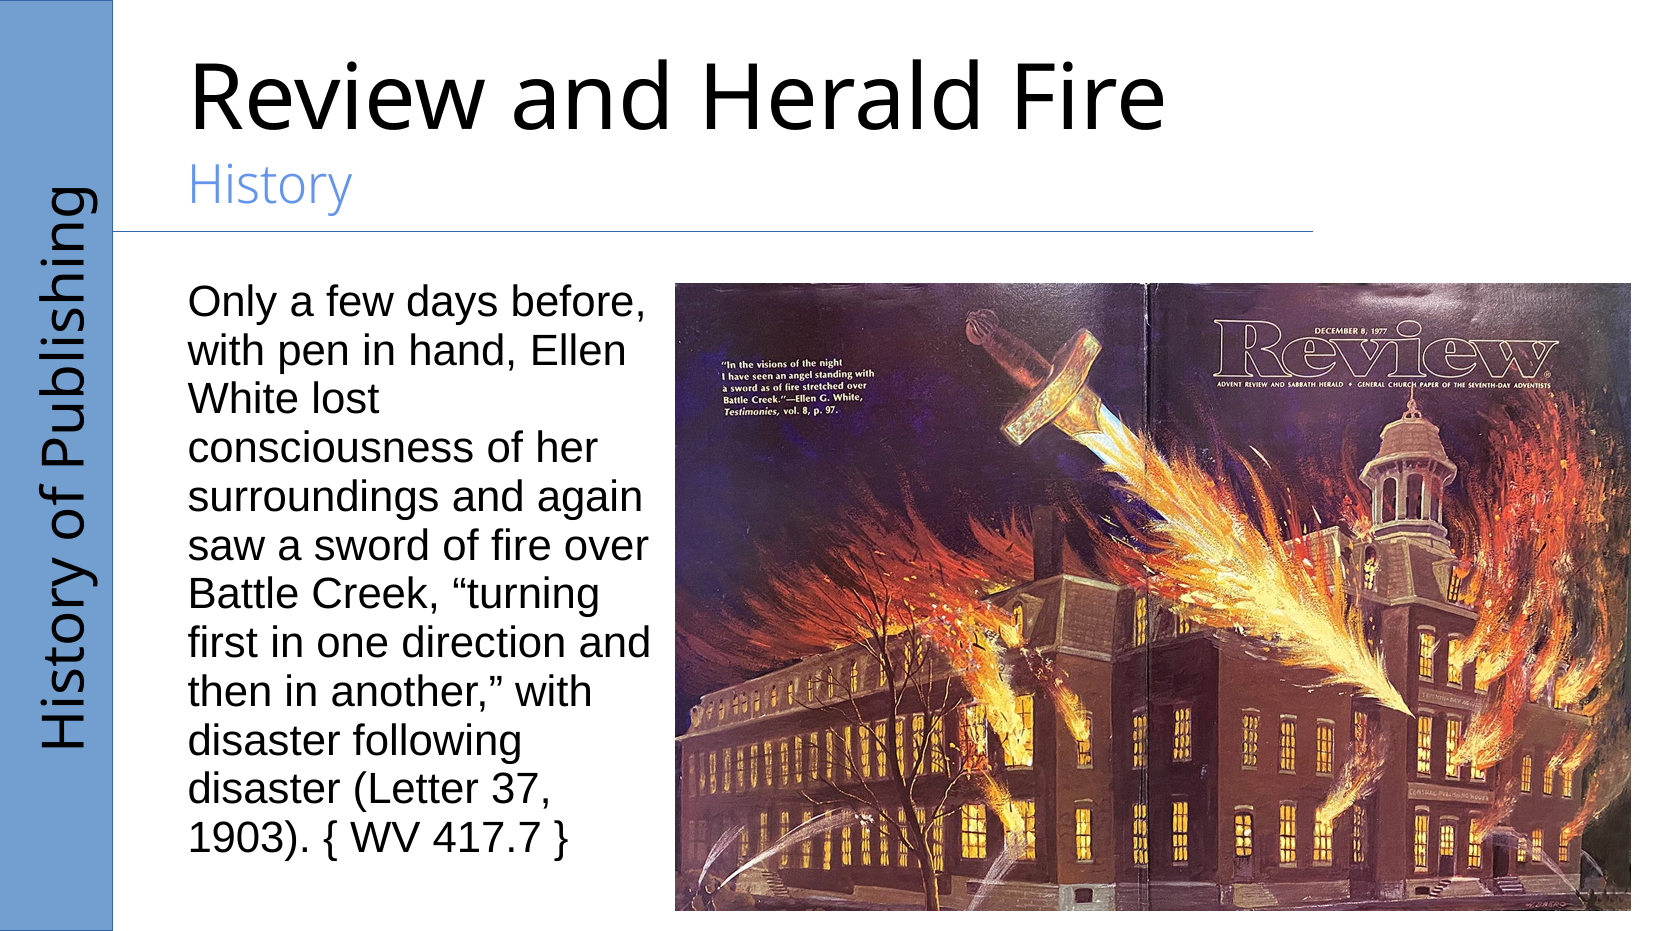

# Review and Herald Fire
History
Only a few days before, with pen in hand, Ellen White lost consciousness of her surroundings and again saw a sword of fire over Battle Creek, “turning first in one direction and then in another,” with disaster following disaster (Letter 37, 1903). { WV 417.7 }
History of Publishing